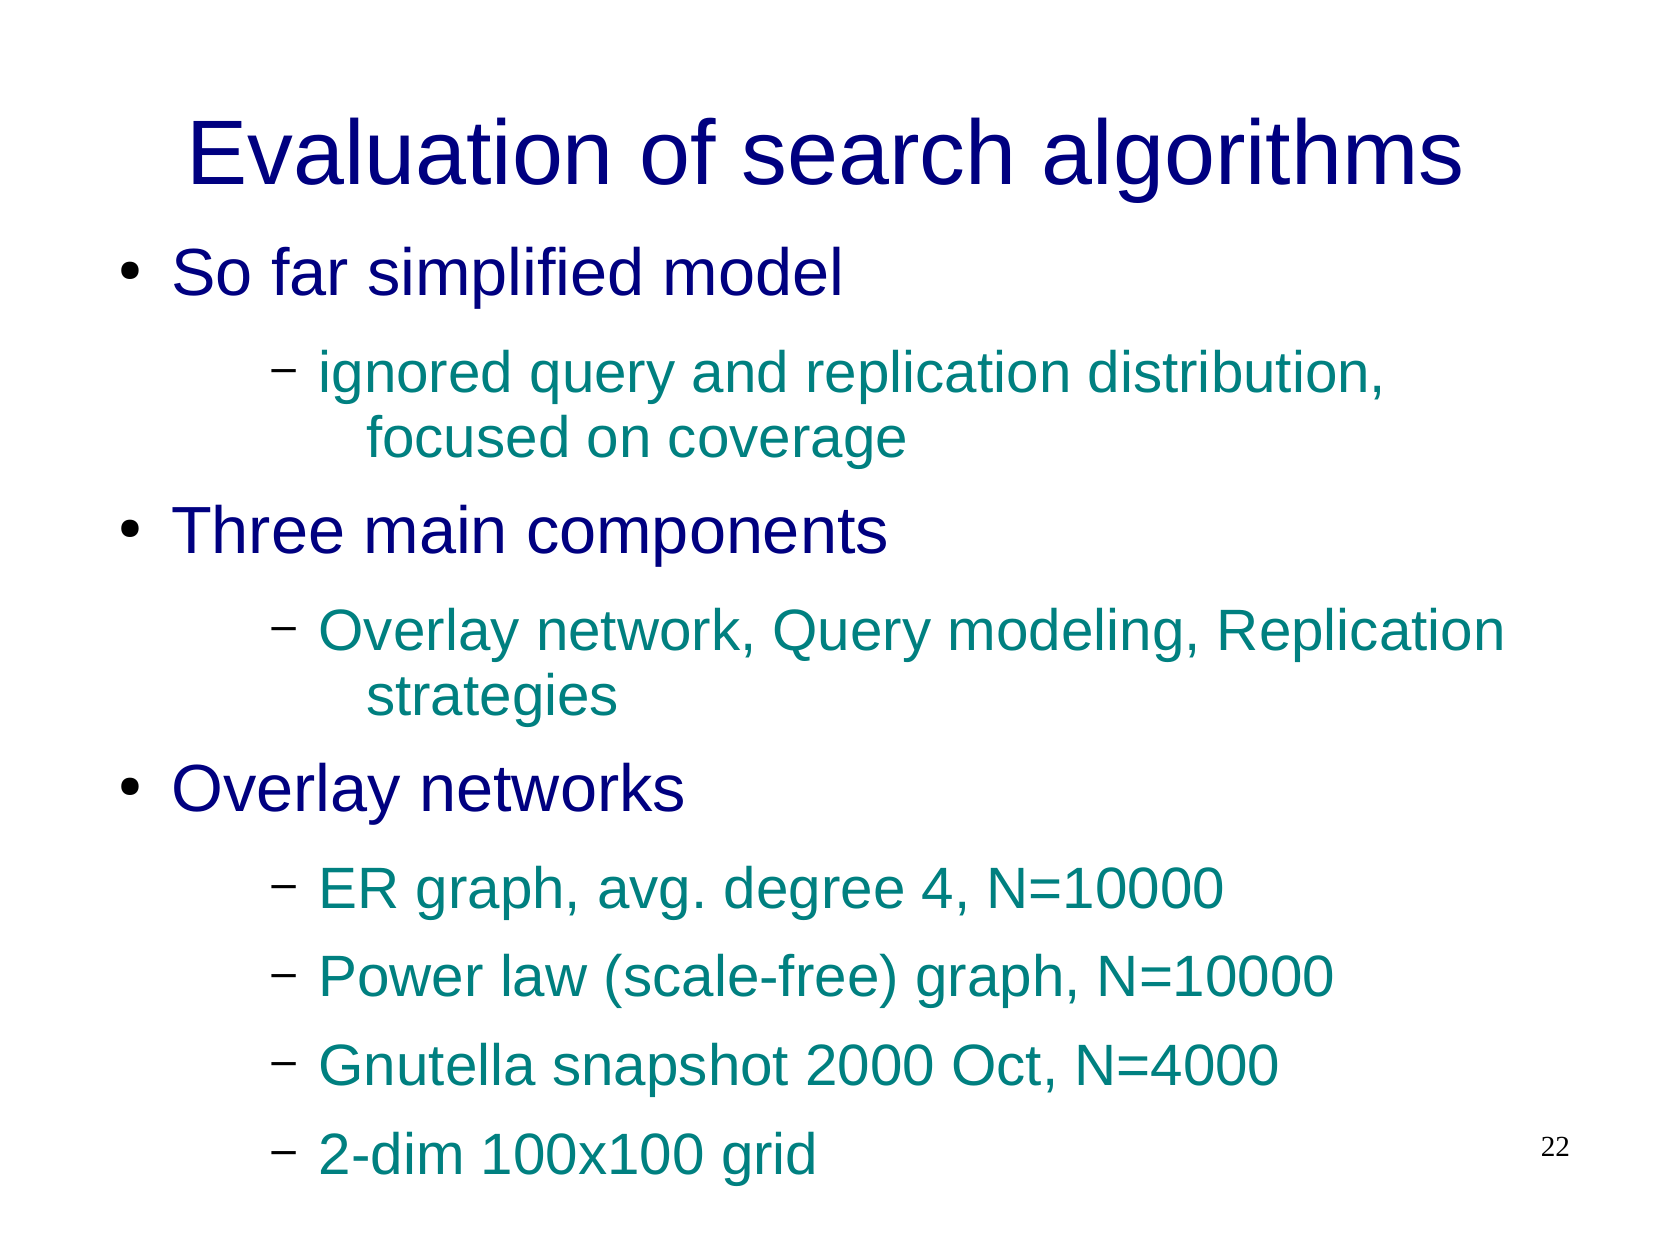

# Evaluation of search algorithms
So far simplified model
ignored query and replication distribution, focused on coverage
Three main components
Overlay network, Query modeling, Replication strategies
Overlay networks
ER graph, avg. degree 4, N=10000
Power law (scale-free) graph, N=10000
Gnutella snapshot 2000 Oct, N=4000
2-dim 100x100 grid
22